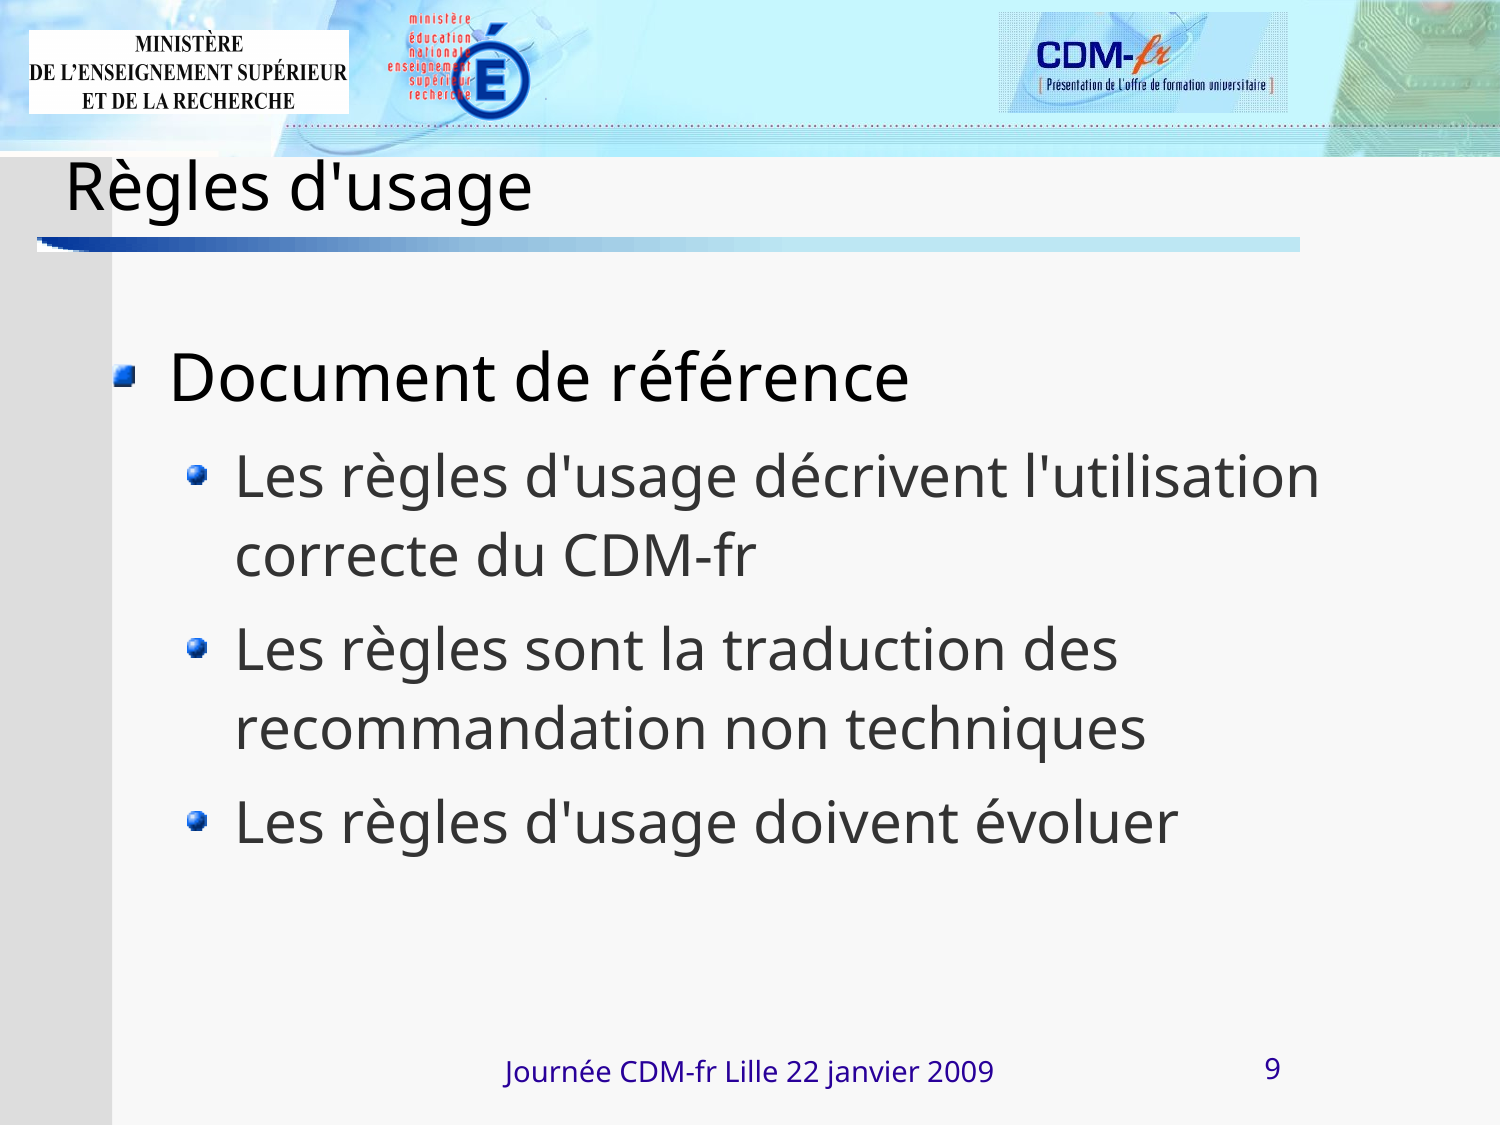

# Règles d'usage
Document de référence
Les règles d'usage décrivent l'utilisation correcte du CDM-fr
Les règles sont la traduction des recommandation non techniques
Les règles d'usage doivent évoluer
Journée C2i-1, Paris 16 déc 2004
9